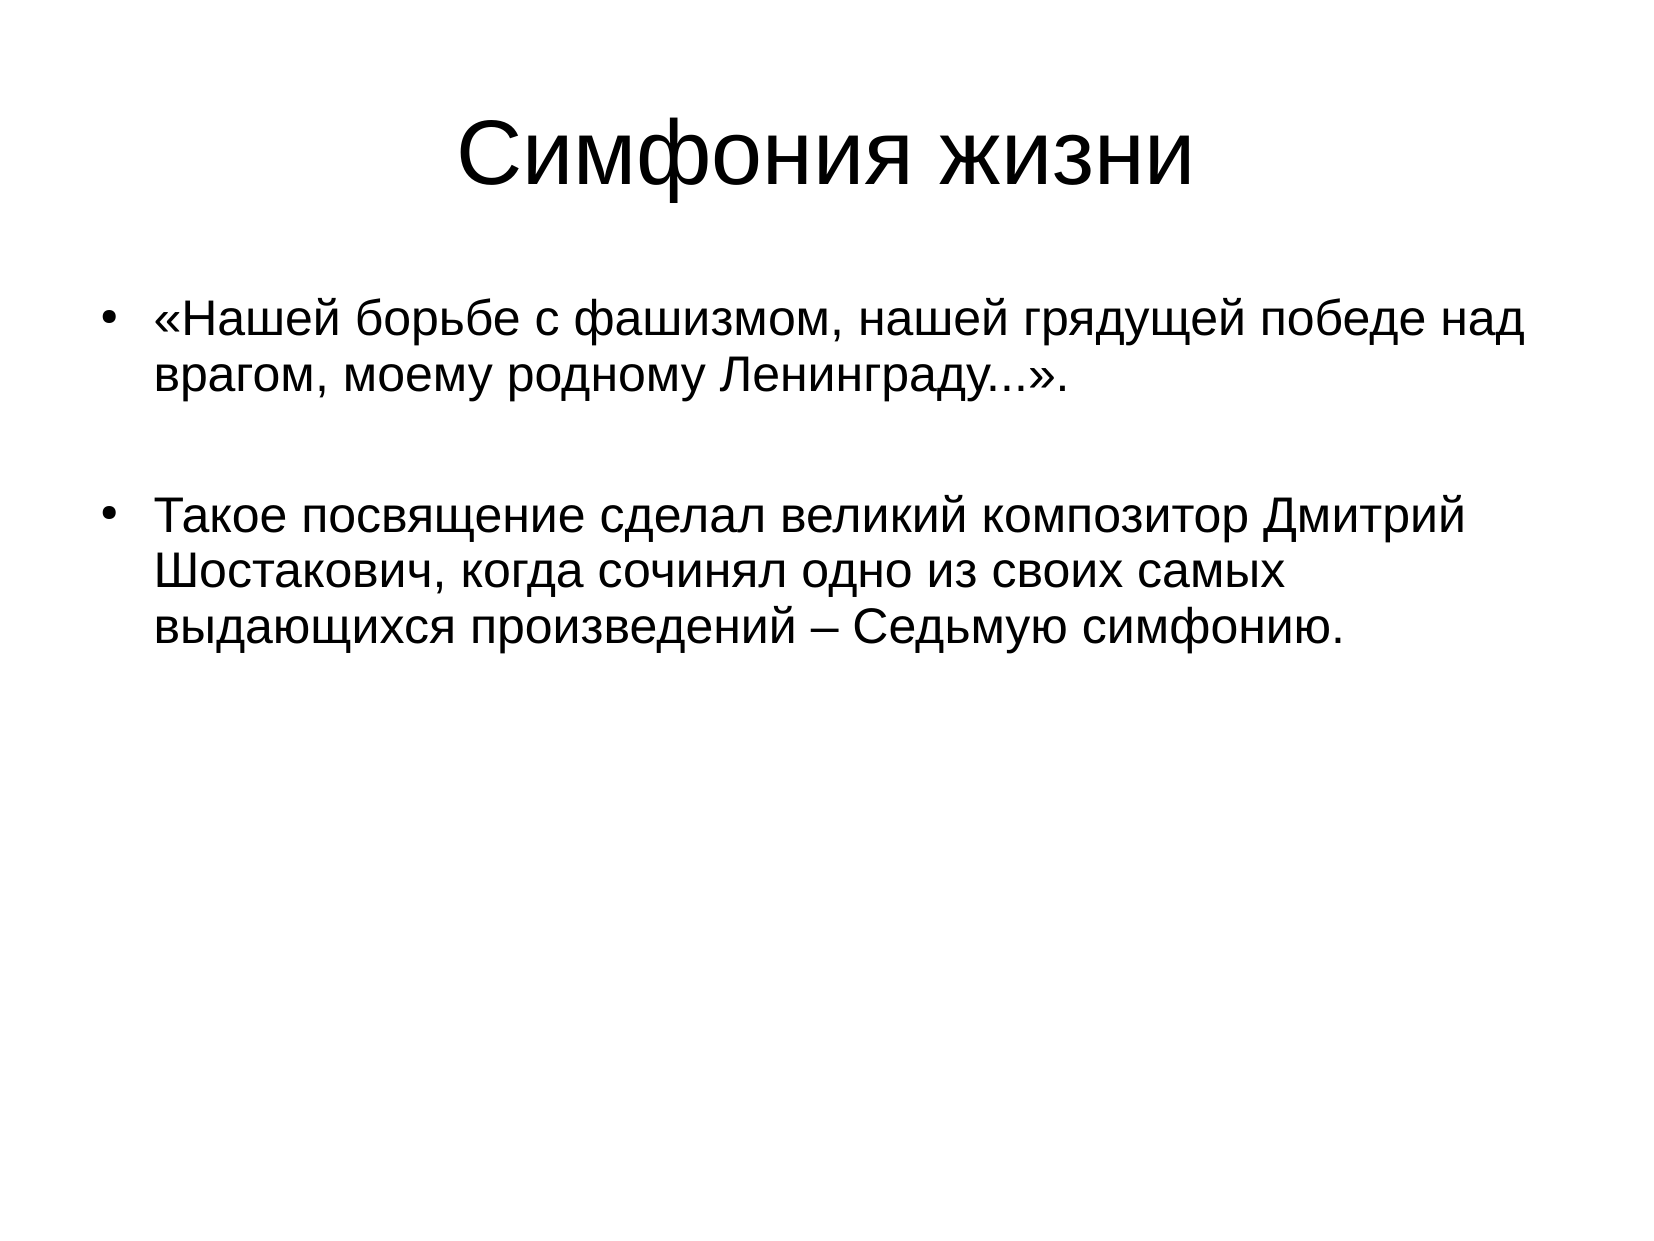

# Симфония жизни
«Нашей борьбе с фашизмом, нашей грядущей победе над врагом, моему родному Ленинграду...».
Такое посвящение сделал великий композитор Дмитрий Шостакович, когда сочинял одно из своих самых выдающихся произведений – Седьмую симфонию.